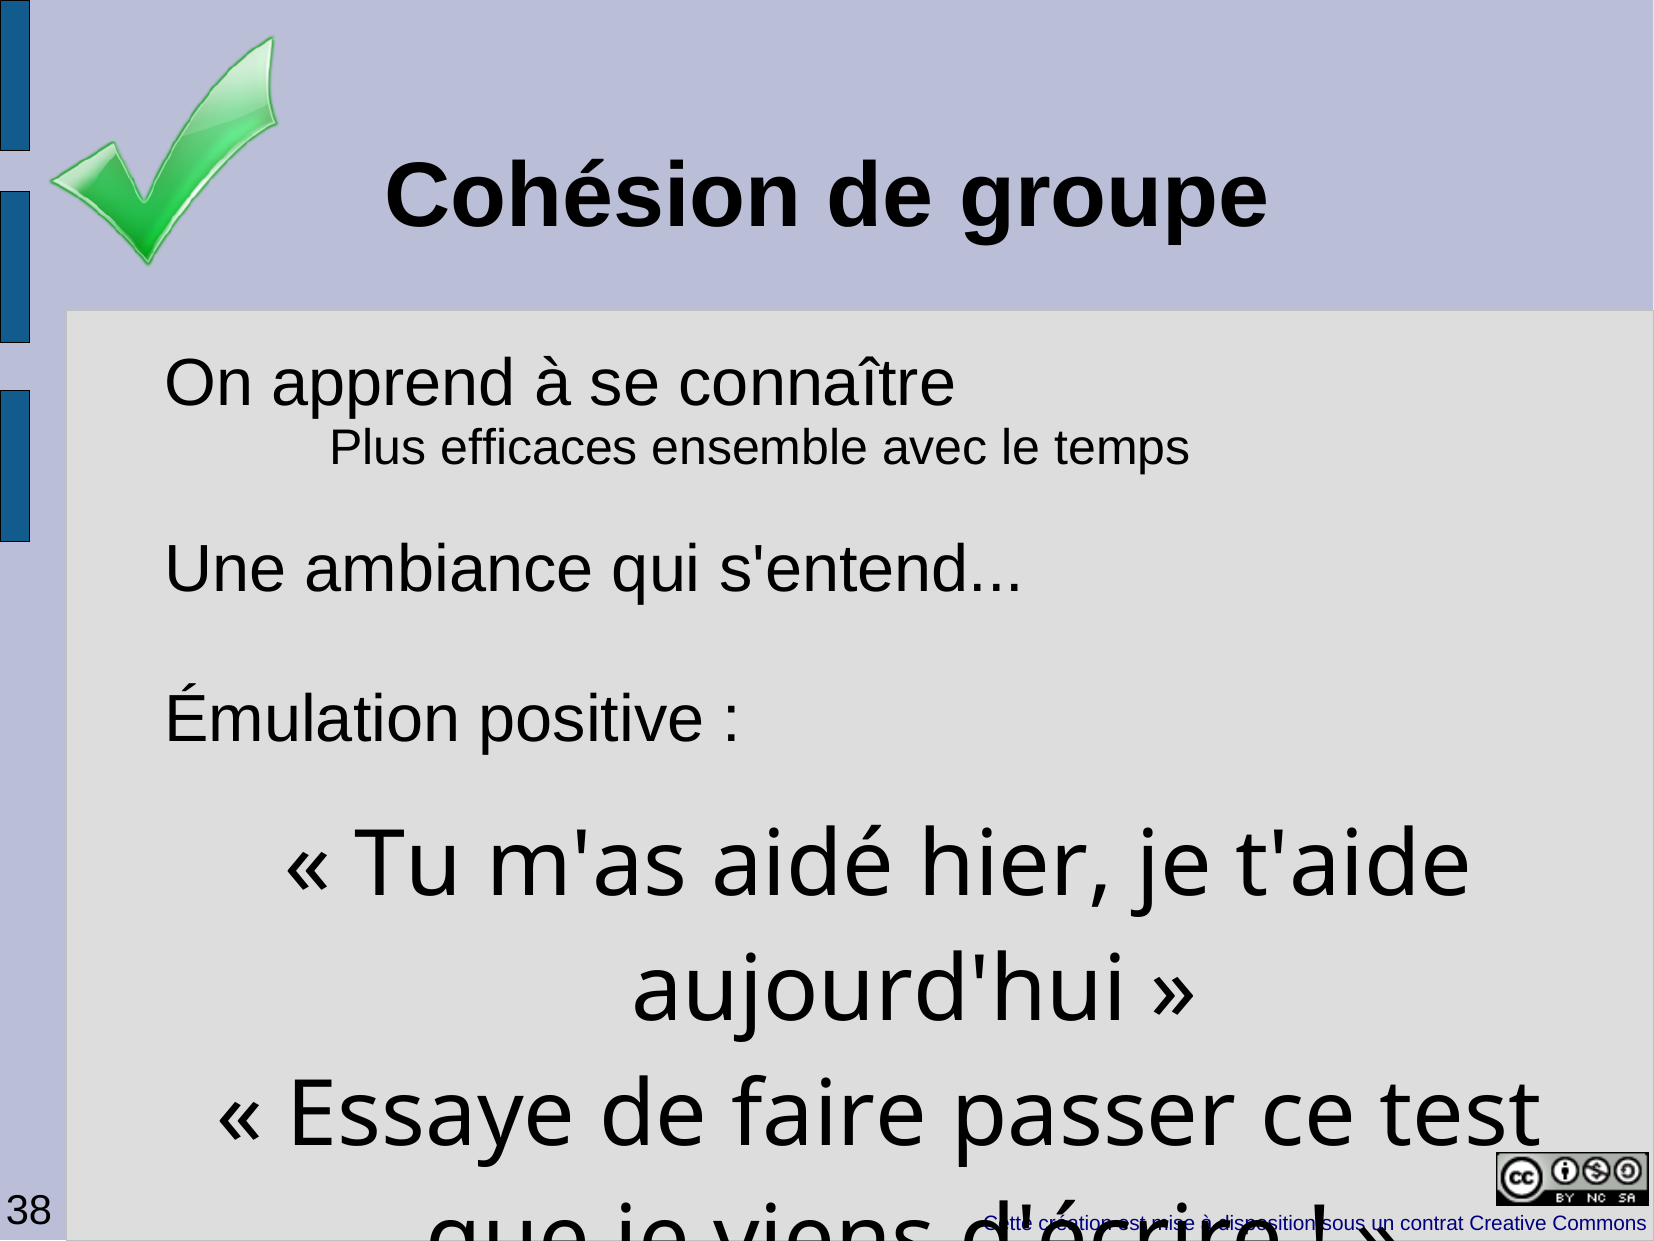

# Cohésion de groupe
On apprend à se connaître
Plus efficaces ensemble avec le temps
Une ambiance qui s'entend...
Émulation positive :
« Tu m'as aidé hier, je t'aide aujourd'hui »
« Essaye de faire passer ce test que je viens d'écrire ! »
« Ensemble dans la même galère »